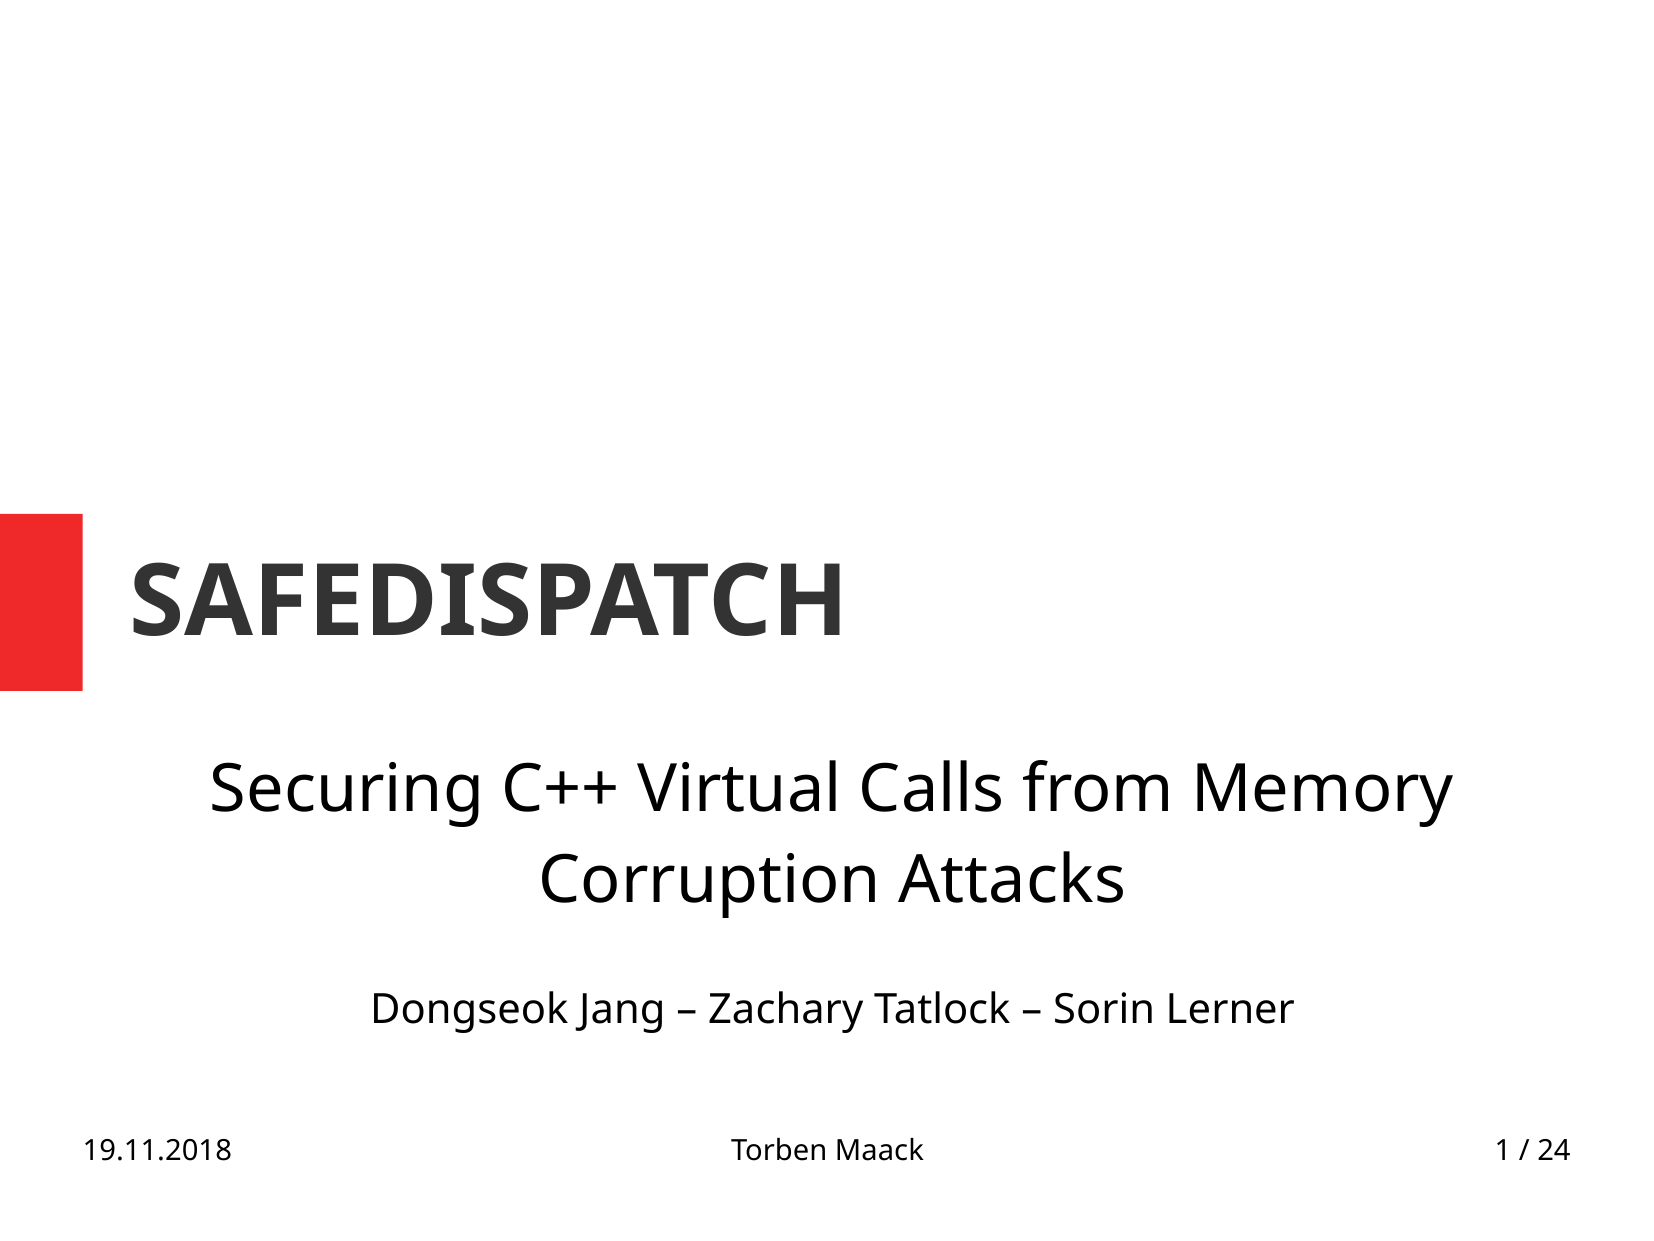

# SAFEDISPATCH
Securing C++ Virtual Calls from Memory Corruption Attacks
Dongseok Jang – Zachary Tatlock – Sorin Lerner
19.11.2018
Torben Maack
1